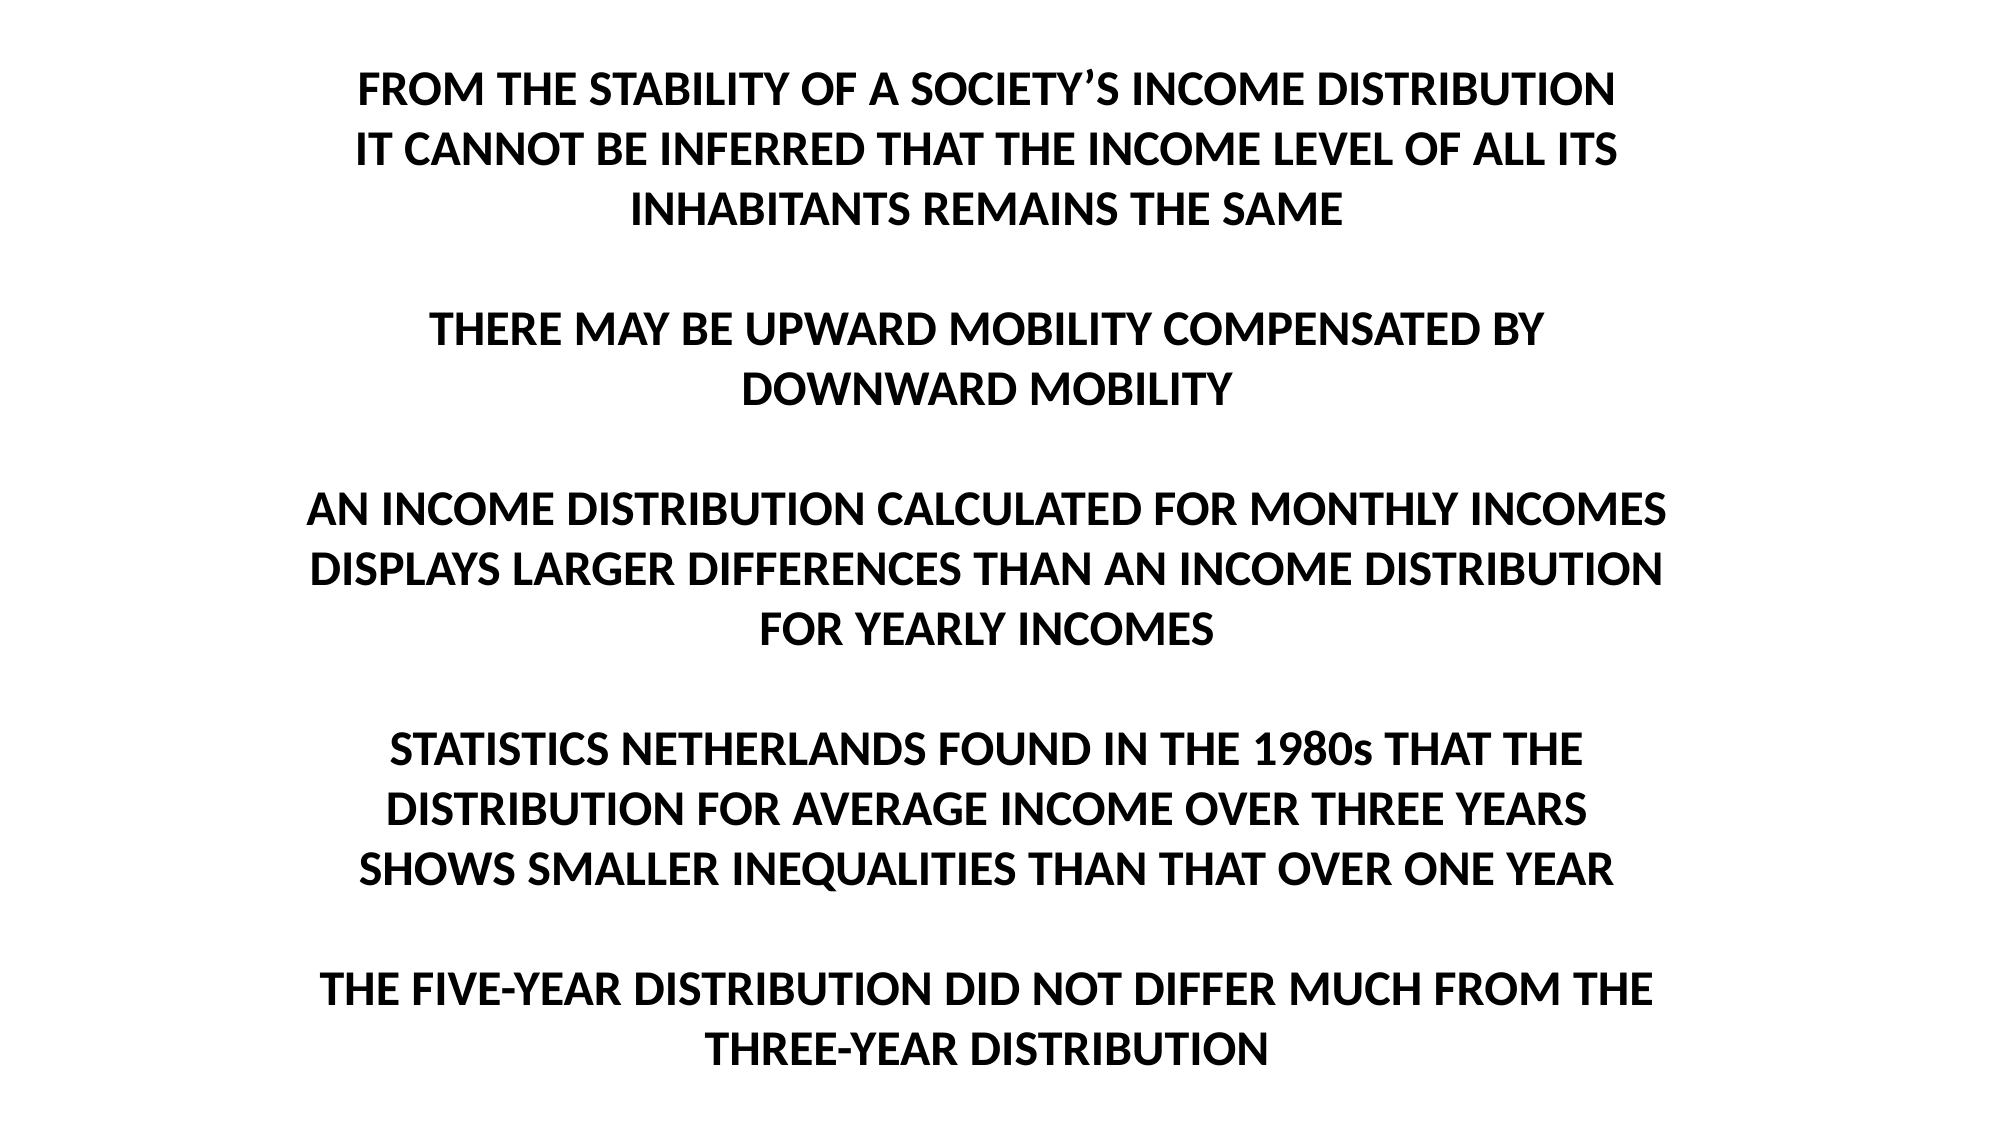

FROM THE STABILITY OF A SOCIETY’S INCOME DISTRIBUTION
IT CANNOT BE INFERRED THAT THE INCOME LEVEL OF ALL ITS INHABITANTS REMAINS THE SAME
THERE MAY BE UPWARD MOBILITY COMPENSATED BY DOWNWARD MOBILITY
AN INCOME DISTRIBUTION CALCULATED FOR MONTHLY INCOMES DISPLAYS LARGER DIFFERENCES THAN AN INCOME DISTRIBUTION FOR YEARLY INCOMES
STATISTICS NETHERLANDS FOUND IN THE 1980s THAT THE DISTRIBUTION FOR AVERAGE INCOME OVER THREE YEARS SHOWS SMALLER INEQUALITIES THAN THAT OVER ONE YEAR
THE FIVE-YEAR DISTRIBUTION DID NOT DIFFER MUCH FROM THE THREE-YEAR DISTRIBUTION